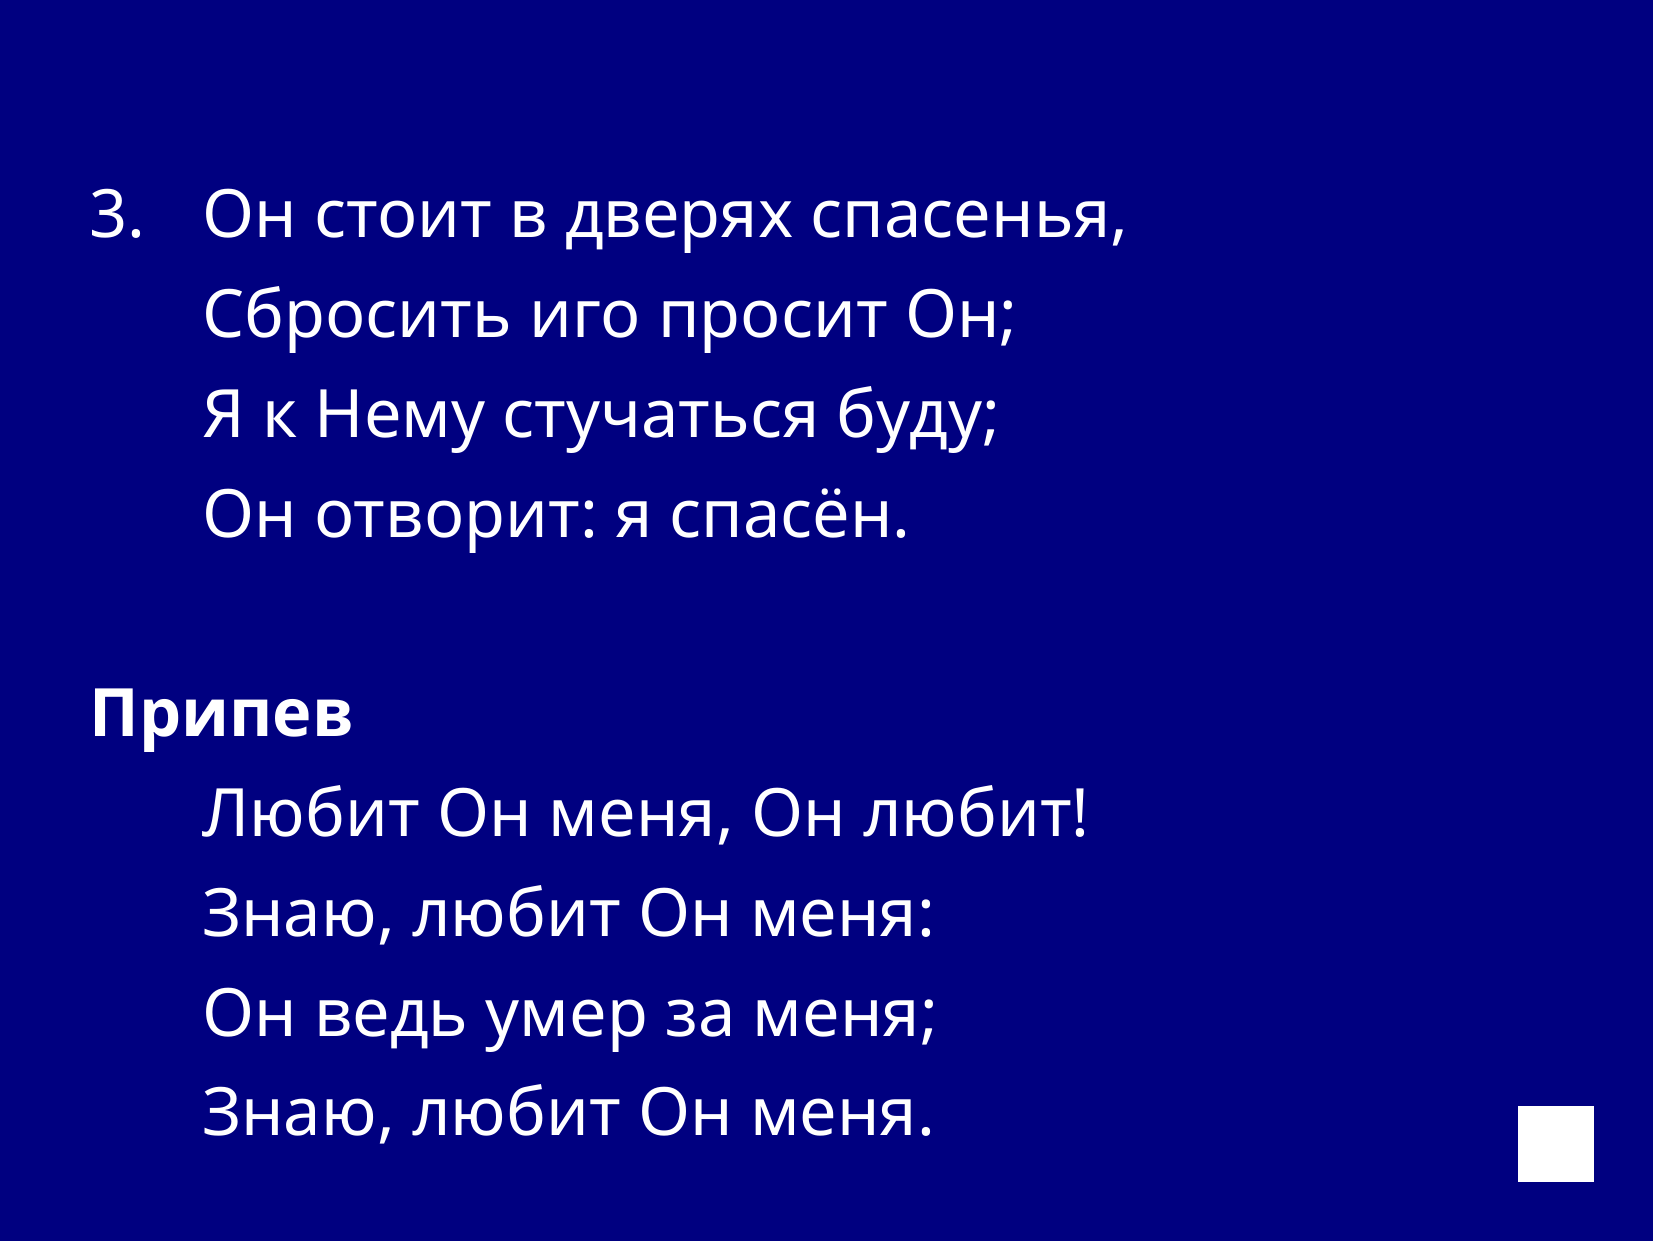

3.	Он стоит в дверях спасенья,
	Сбросить иго просит Он;
	Я к Нему стучаться буду;
	Он отворит: я спасён.
Припев
	Любит Он меня, Он любит!
	Знаю, любит Он меня:
	Он ведь умер за меня;
	Знаю, любит Он меня.